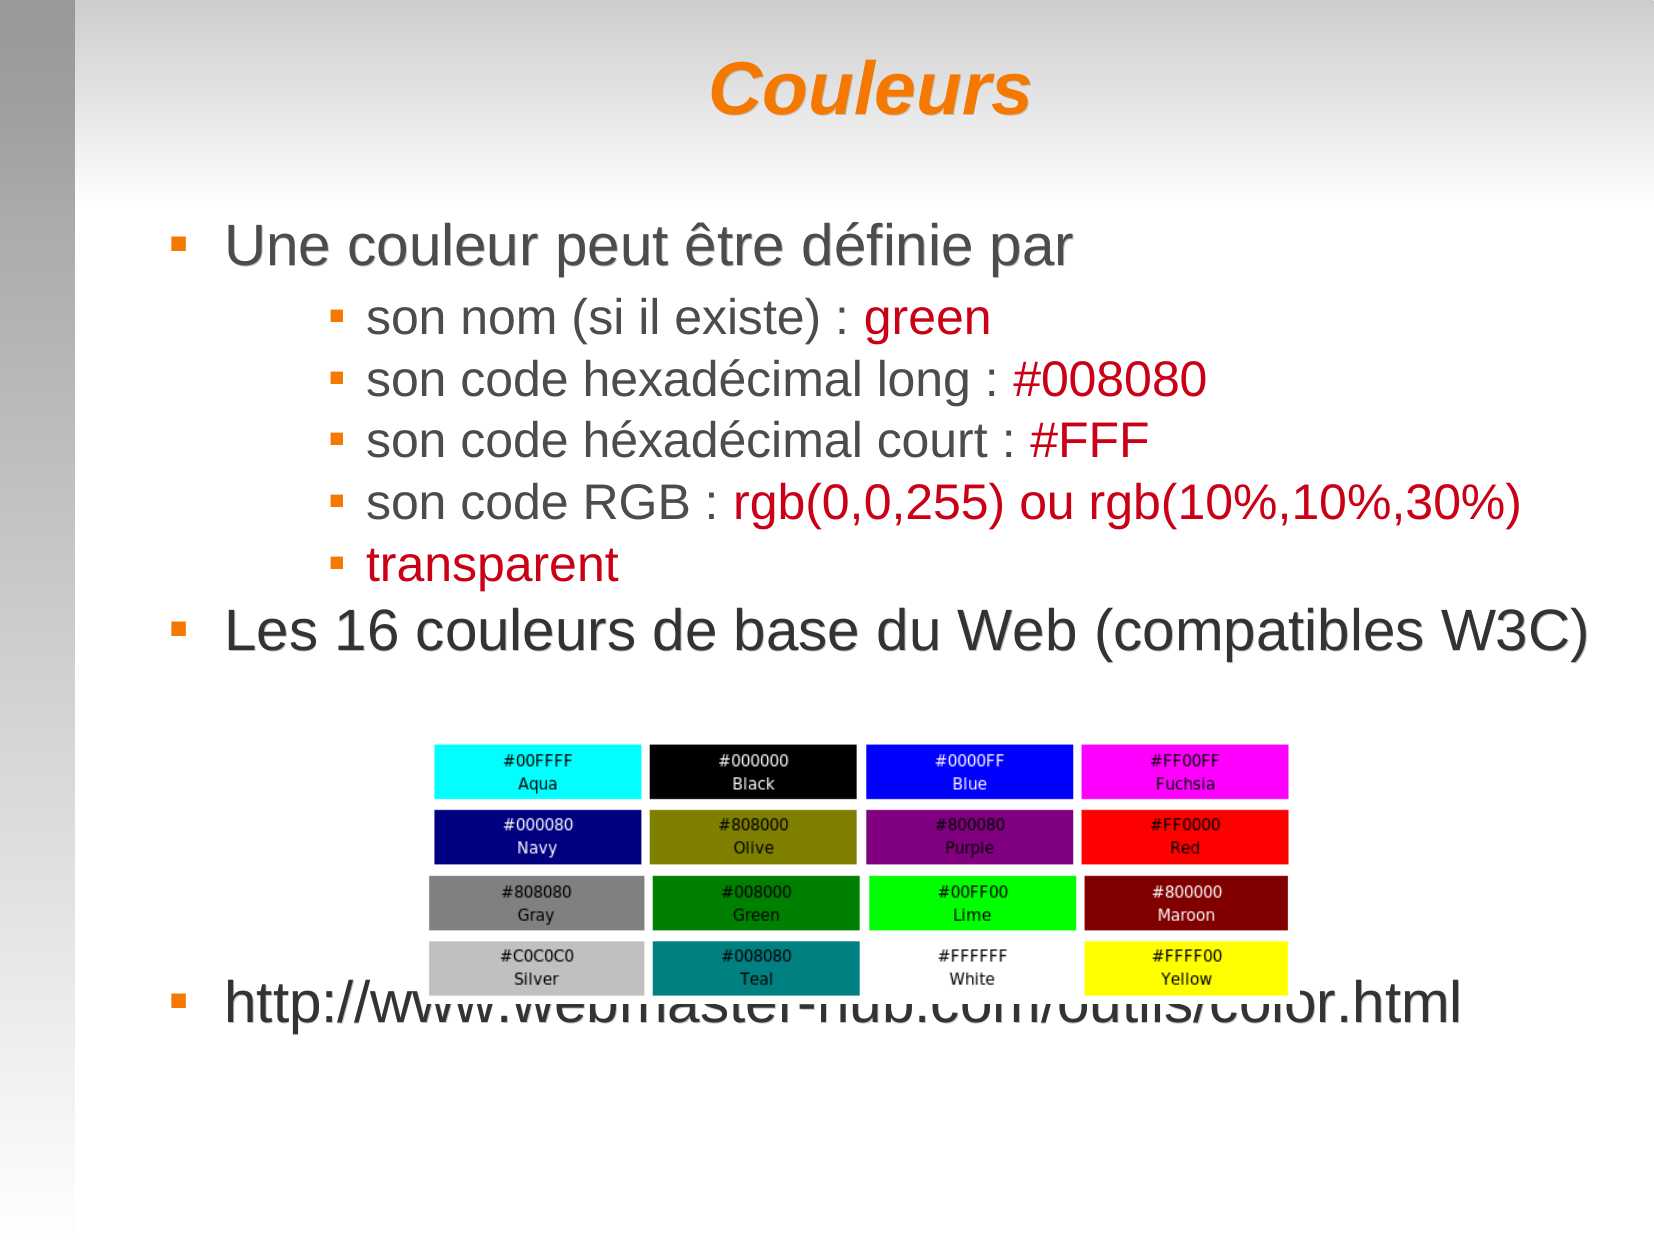

# Couleurs
Une couleur peut être définie par
son nom (si il existe) : green
son code hexadécimal long : #008080
son code héxadécimal court : #FFF
son code RGB : rgb(0,0,255) ou rgb(10%,10%,30%)
transparent
Les 16 couleurs de base du Web (compatibles W3C)
http://www.webmaster-hub.com/outils/color.html